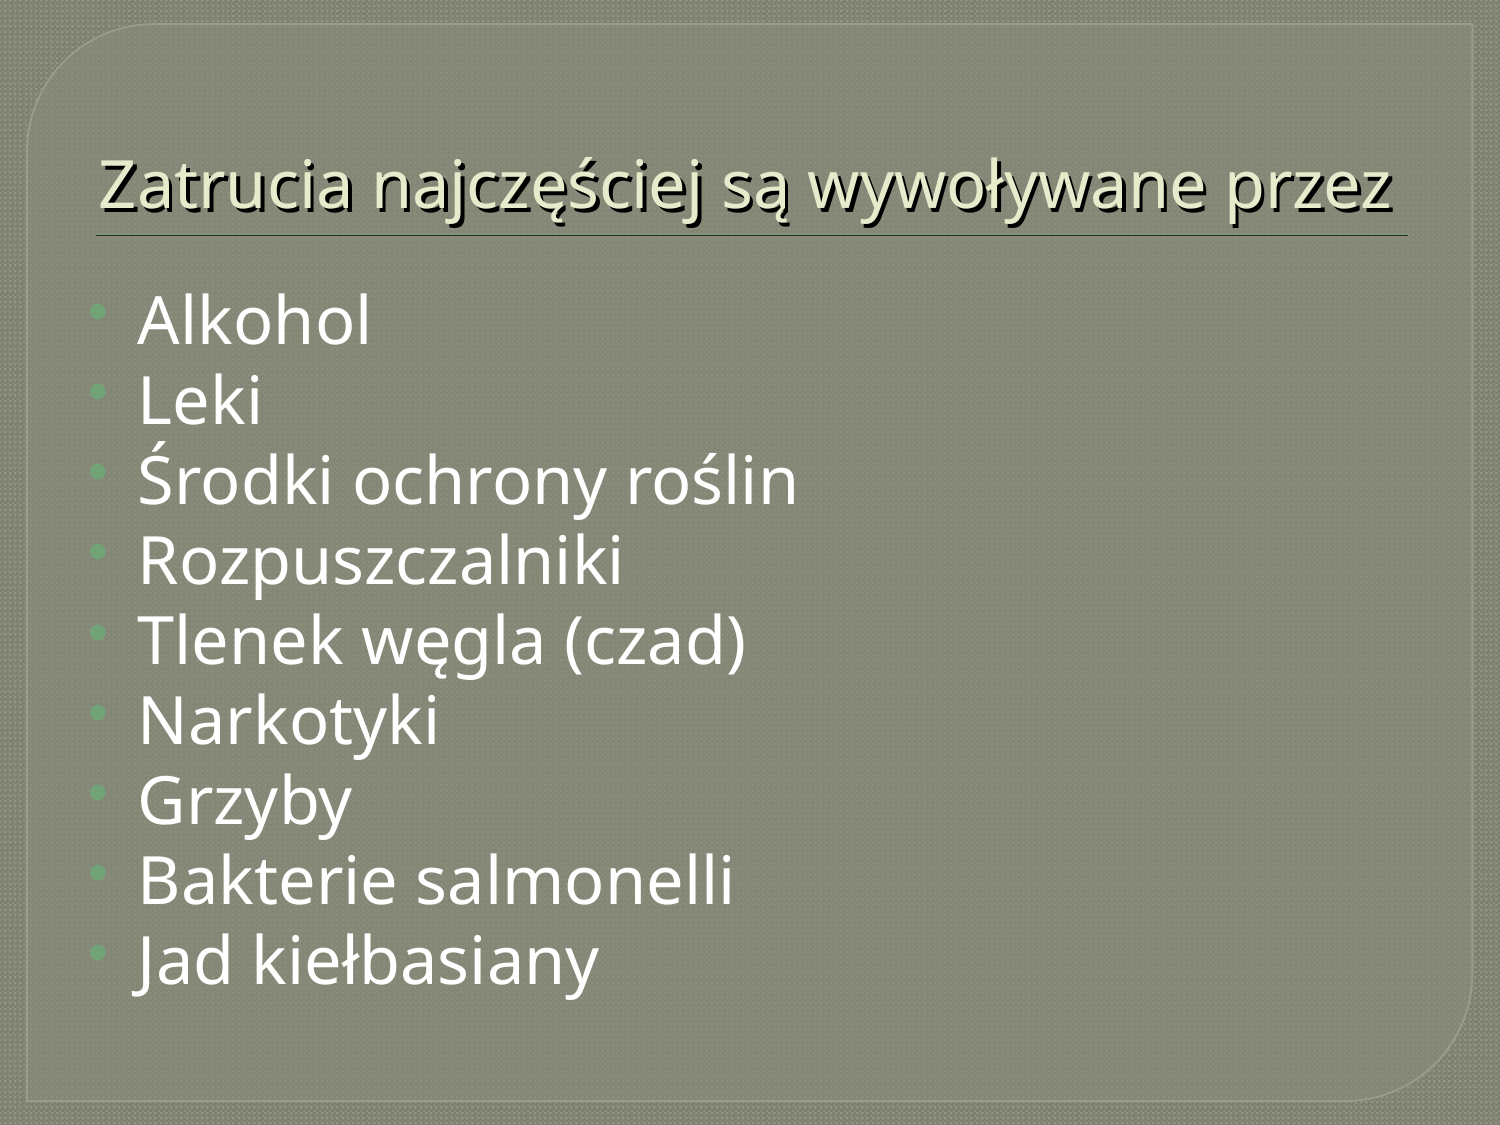

# Zatrucia najczęściej są wywoływane przez
Alkohol
Leki
Środki ochrony roślin
Rozpuszczalniki
Tlenek węgla (czad)
Narkotyki
Grzyby
Bakterie salmonelli
Jad kiełbasiany